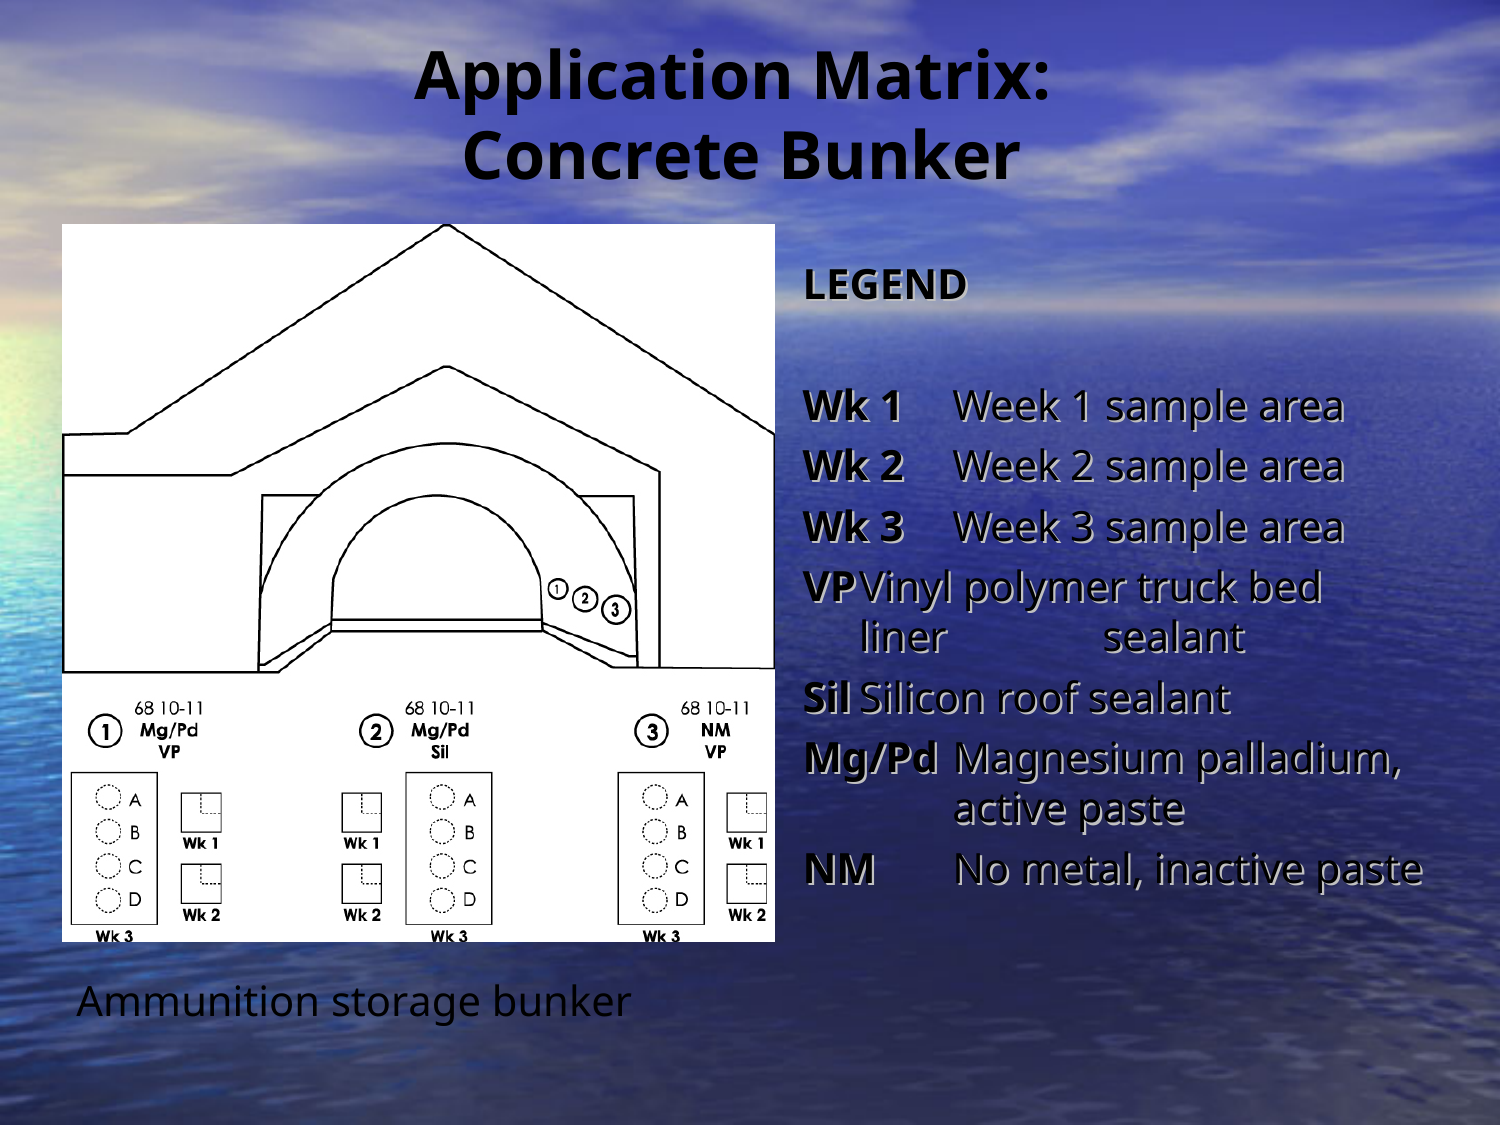

Application Matrix:
Concrete Bunker
# LEGEND
Wk 1	Week 1 sample area
Wk 2	Week 2 sample area
Wk 3	Week 3 sample area
VP	Vinyl polymer truck bed 	liner 	sealant
Sil	Silicon roof sealant
Mg/Pd	Magnesium palladium, 	active paste
NM	No metal, inactive paste
Ammunition storage bunker